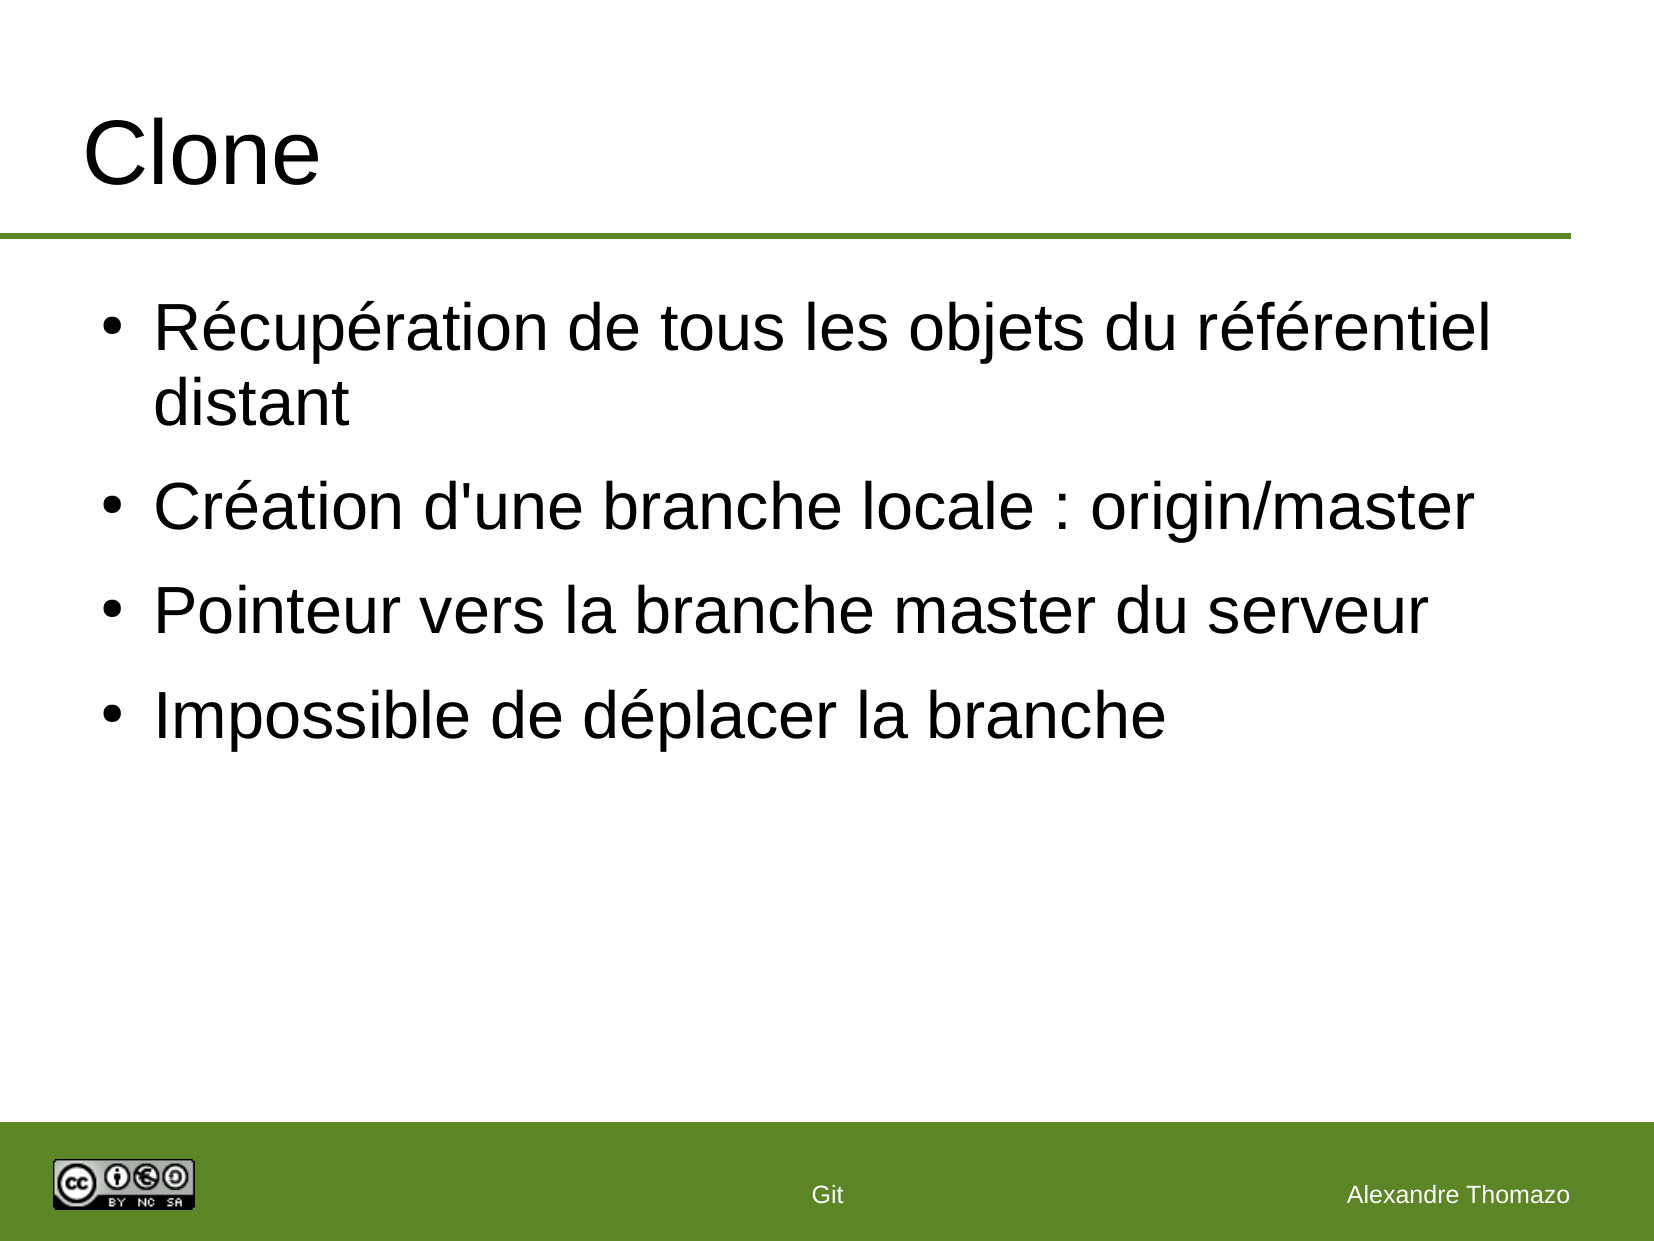

# Clone
Récupération de tous les objets du référentiel distant
Création d'une branche locale : origin/master
Pointeur vers la branche master du serveur
Impossible de déplacer la branche
Git
33